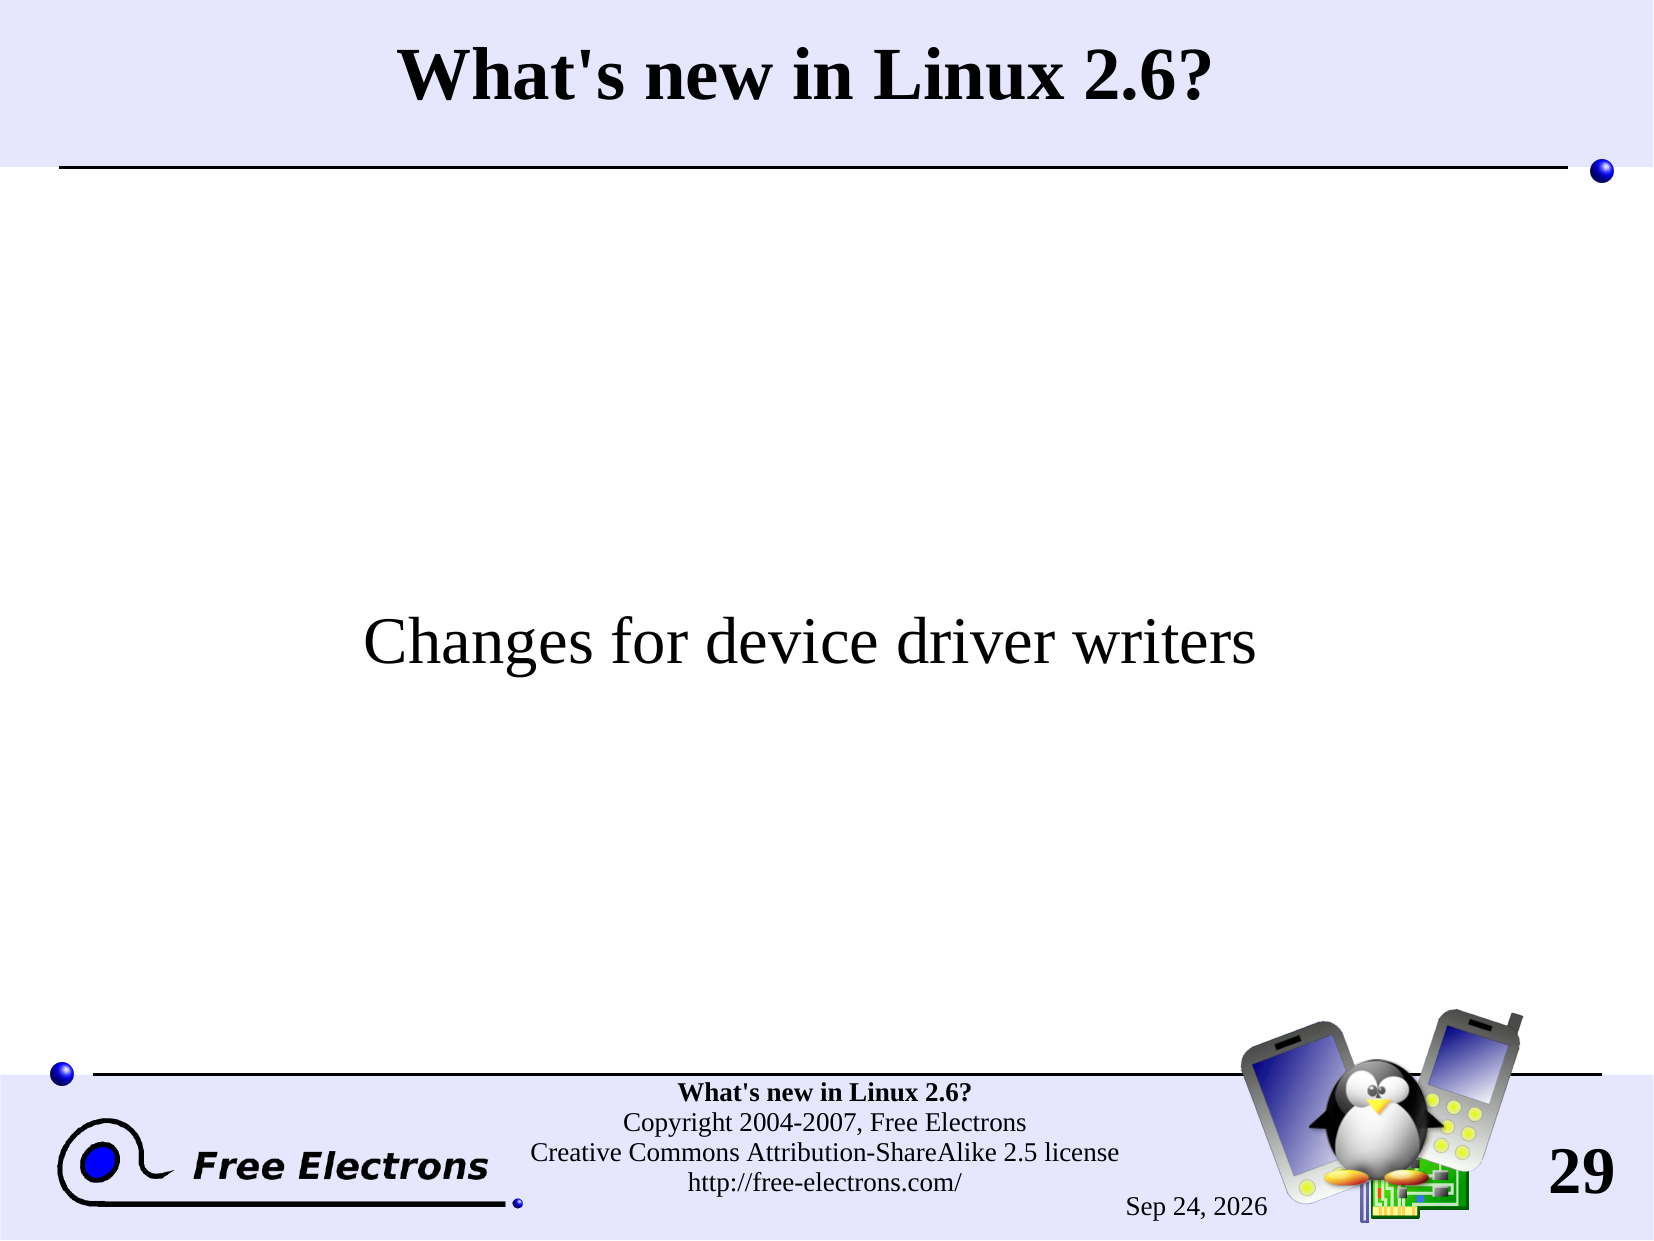

# What's new in Linux 2.6?
Changes for device driver writers